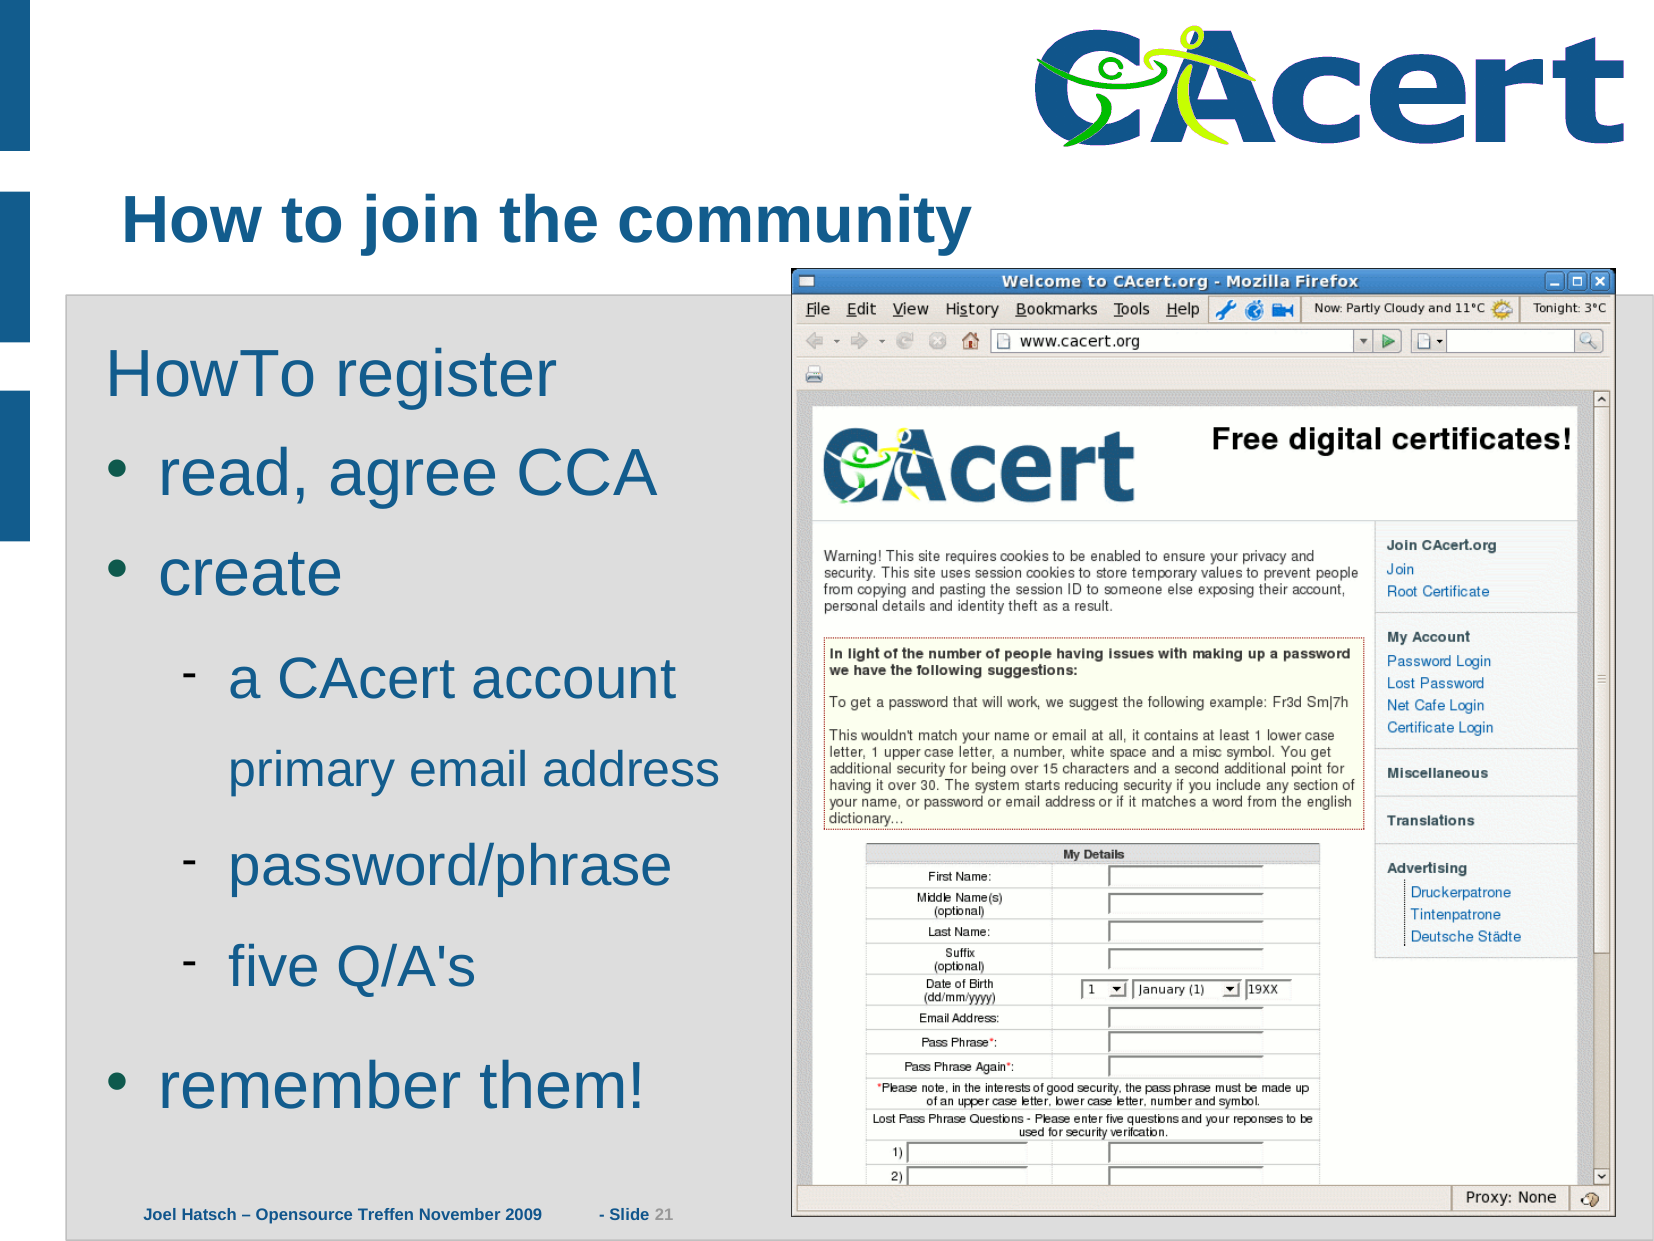

# How to join the community
HowTo register
read, agree CCA
create
a CAcert account
primary email address
password/phrase
five Q/A's
remember them!